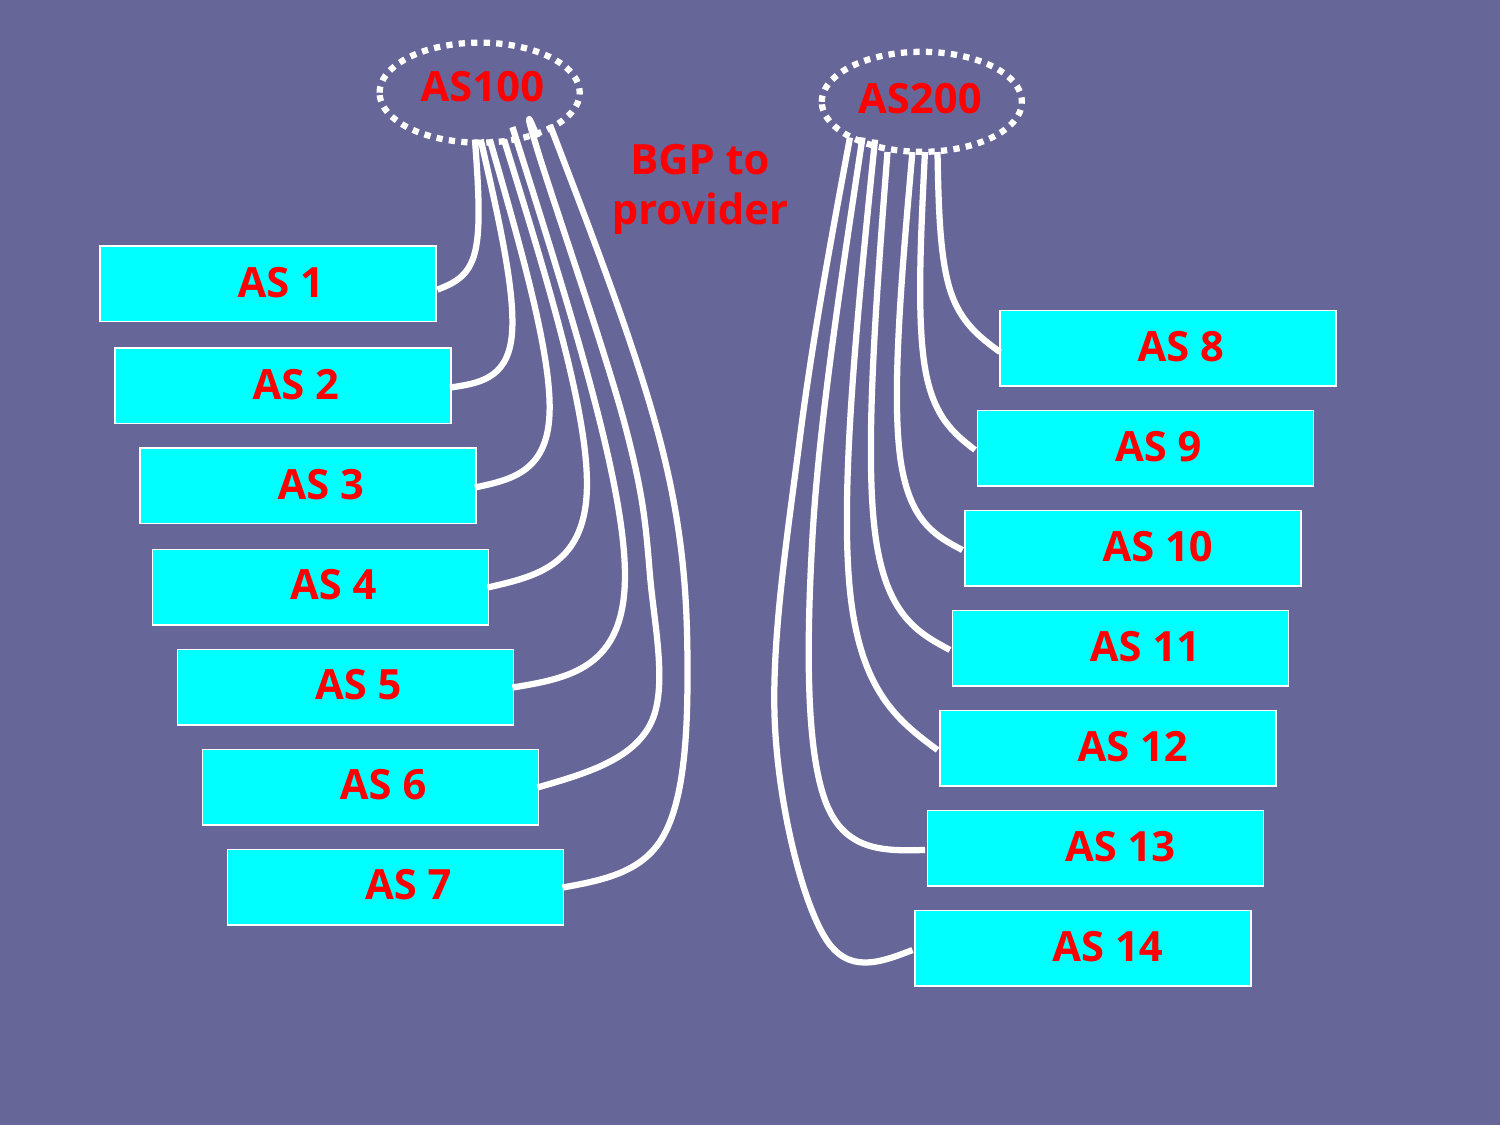

AS100
AS200
BGP to provider
AS 1
AS 8
AS 2
AS 9
AS 3
AS 10
AS 4
AS 11
AS 5
AS 12
AS 6
AS 13
AS 7
AS 14